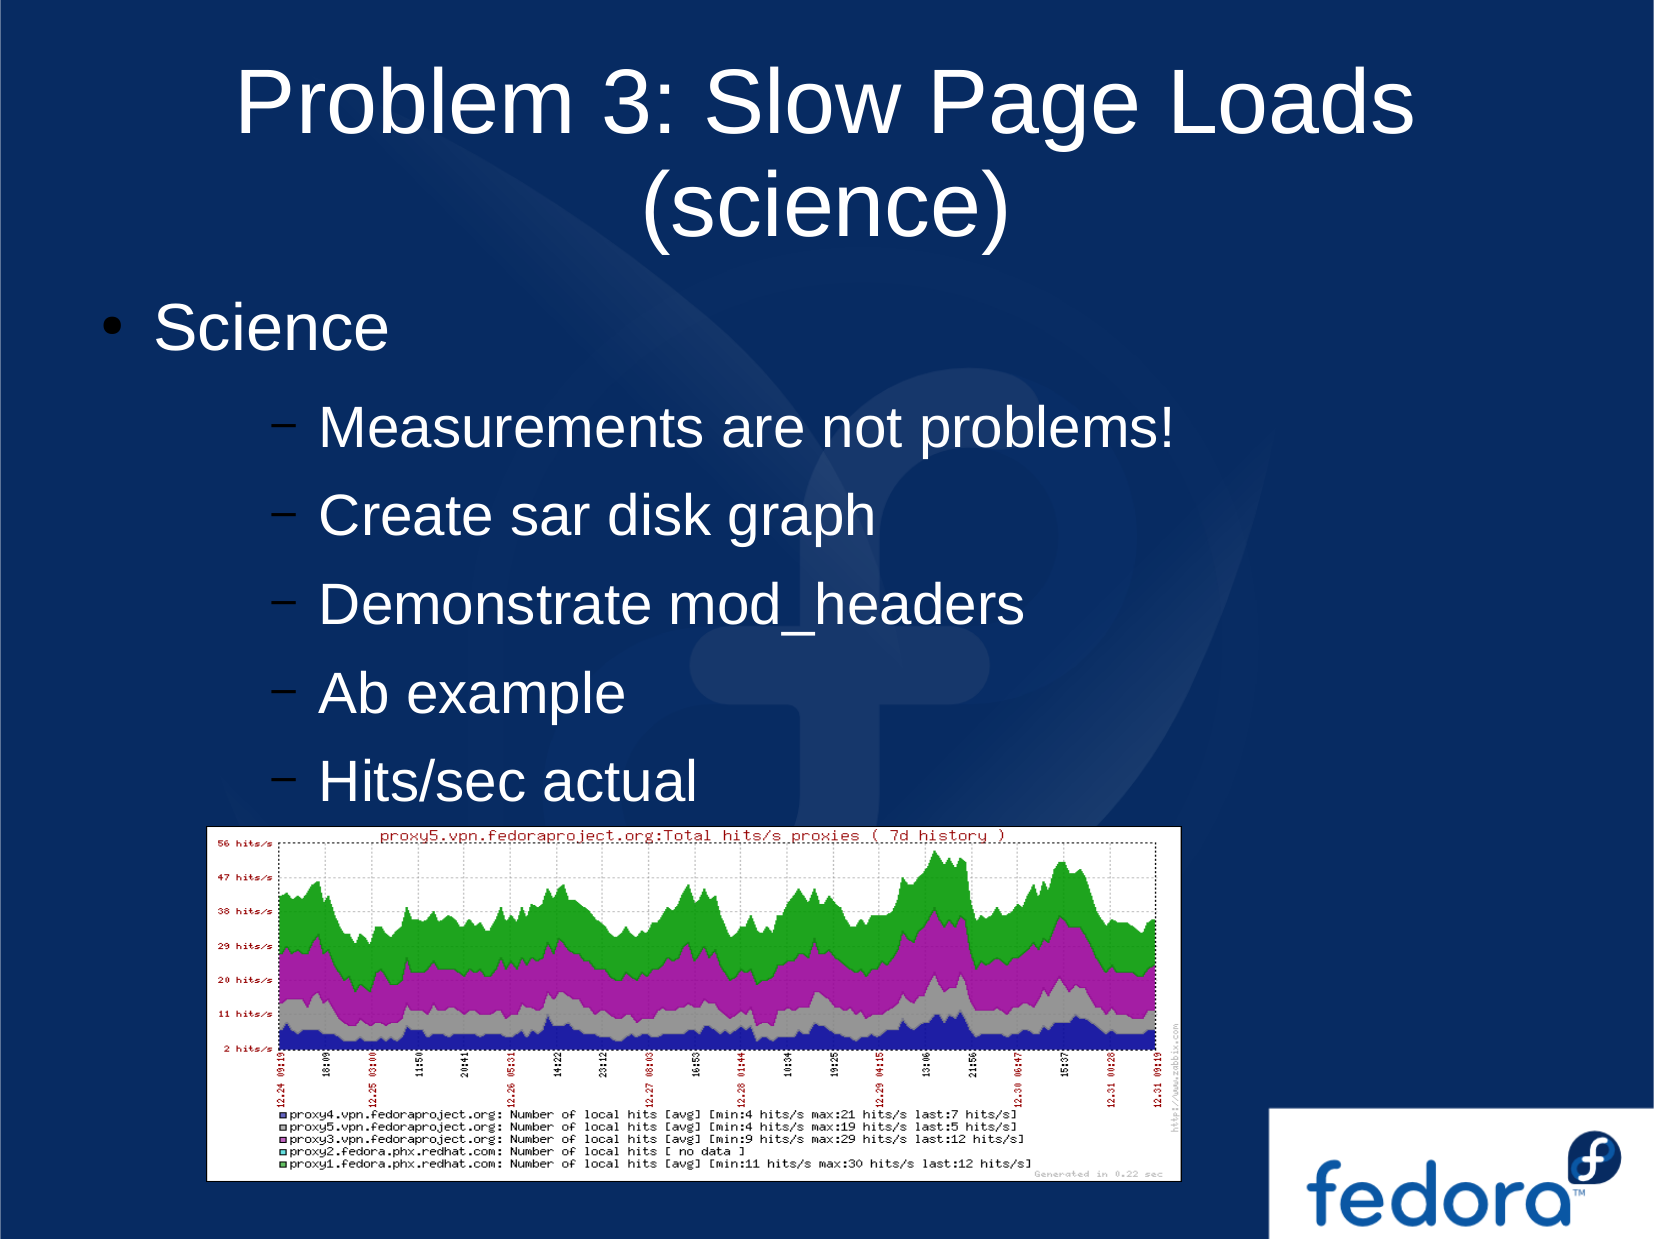

# Problem 3: Slow Page Loads (science)
Science
Measurements are not problems!
Create sar disk graph
Demonstrate mod_headers
Ab example
Hits/sec actual